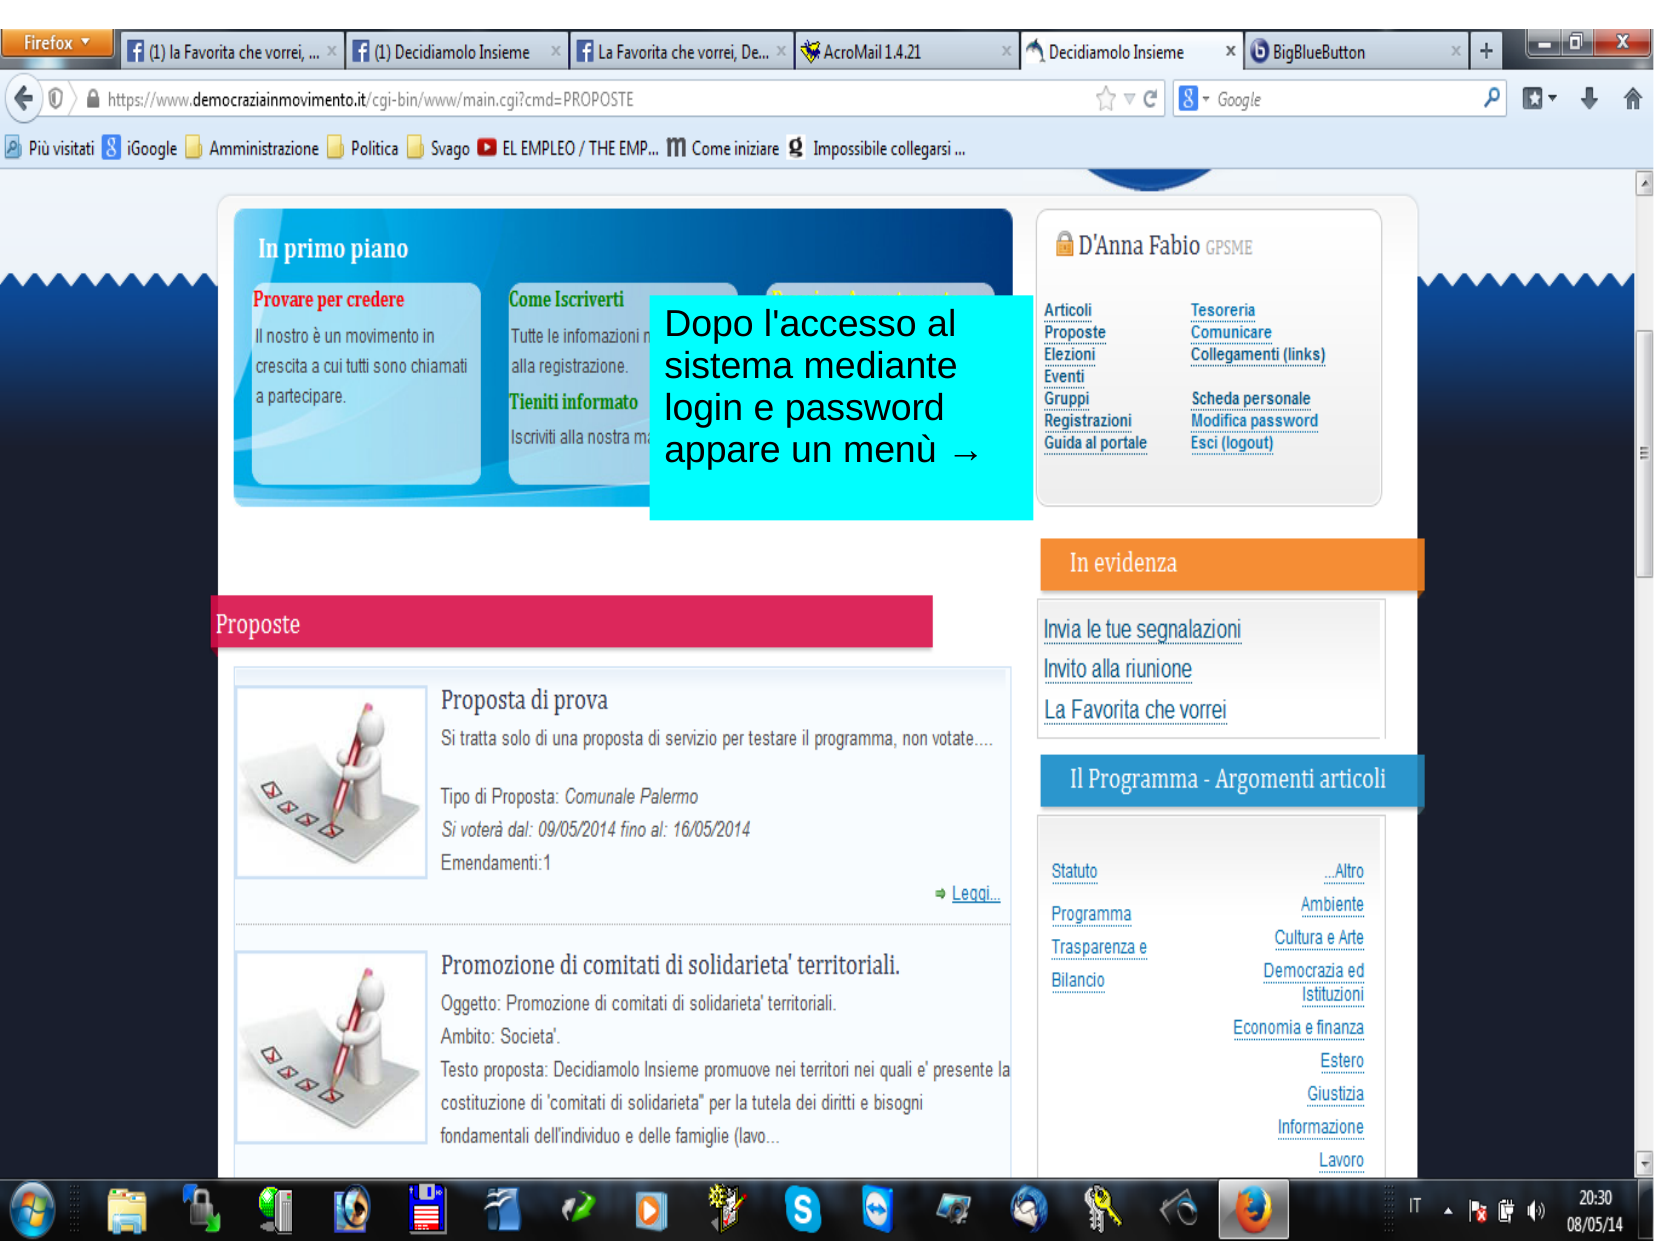

Dopo l'accesso al sistema mediante login e password appare un menù →